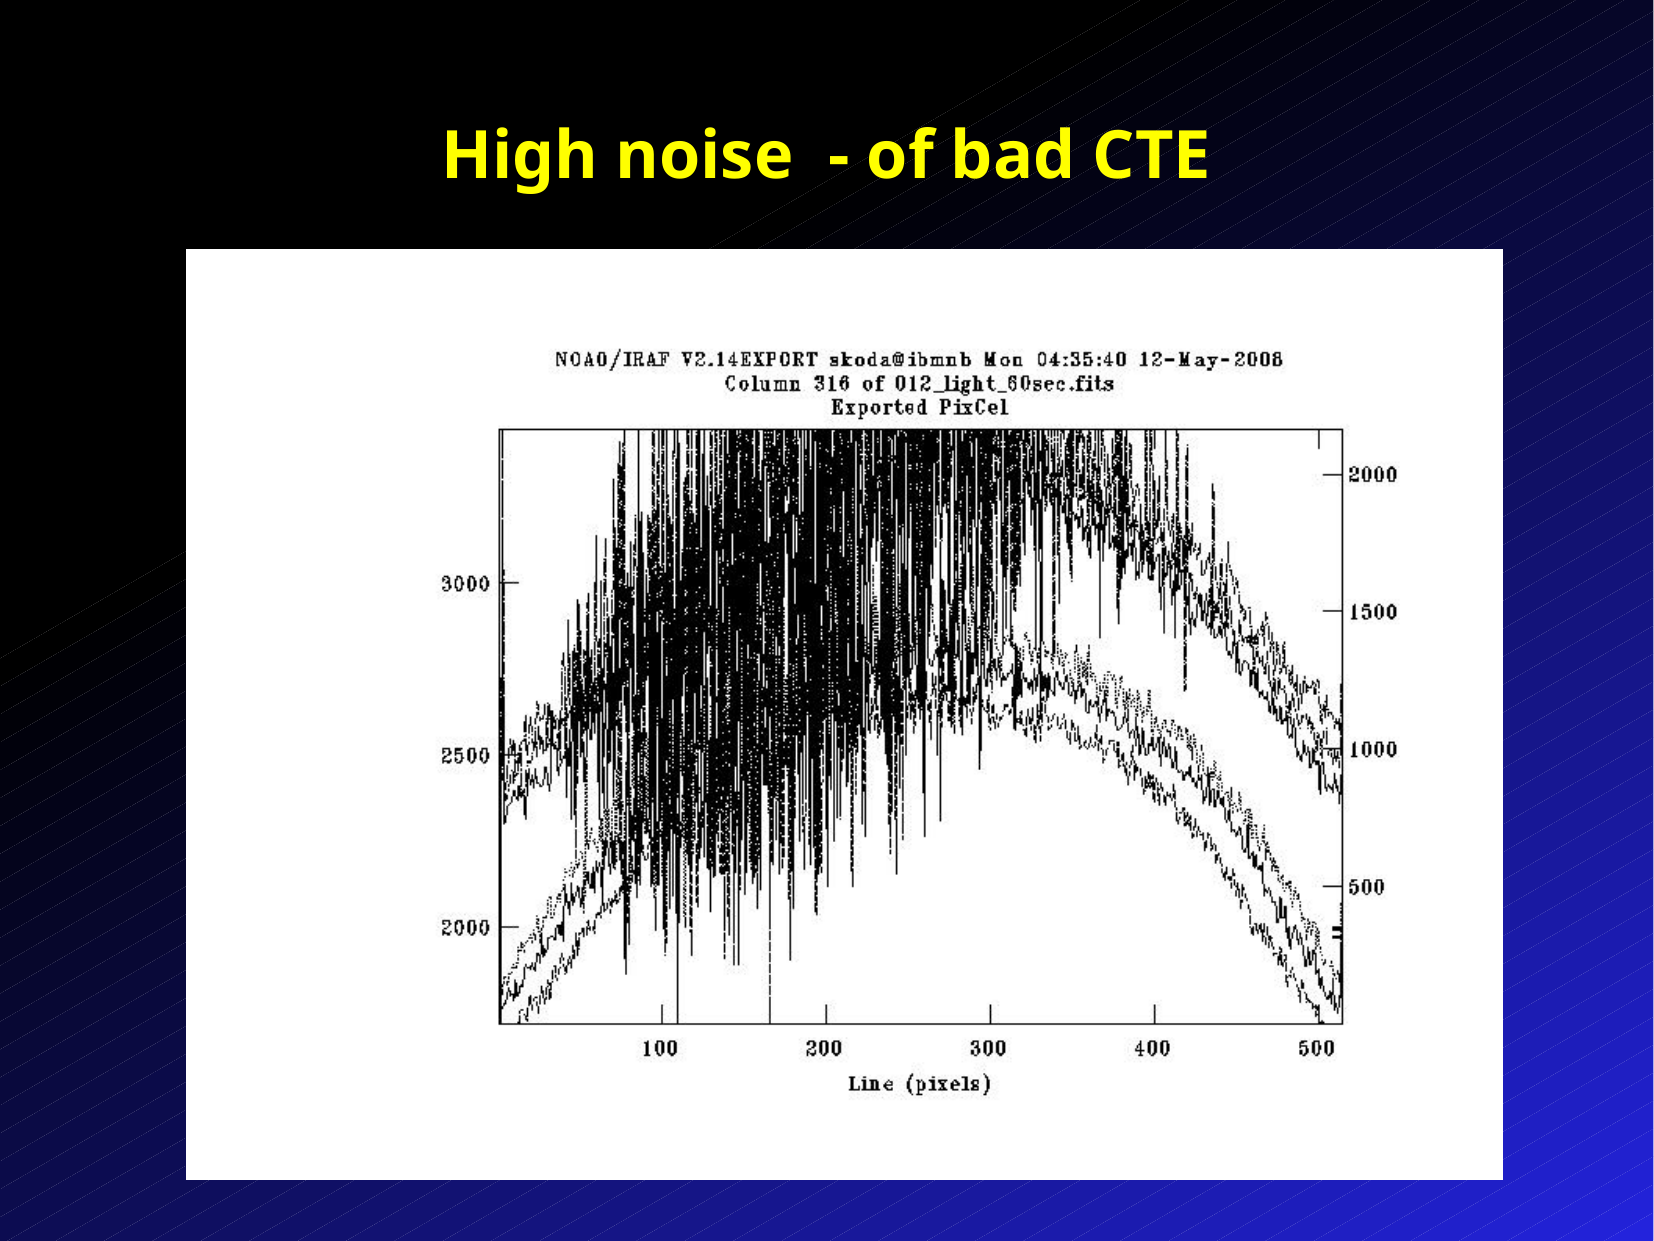

# High noise - of bad CTE